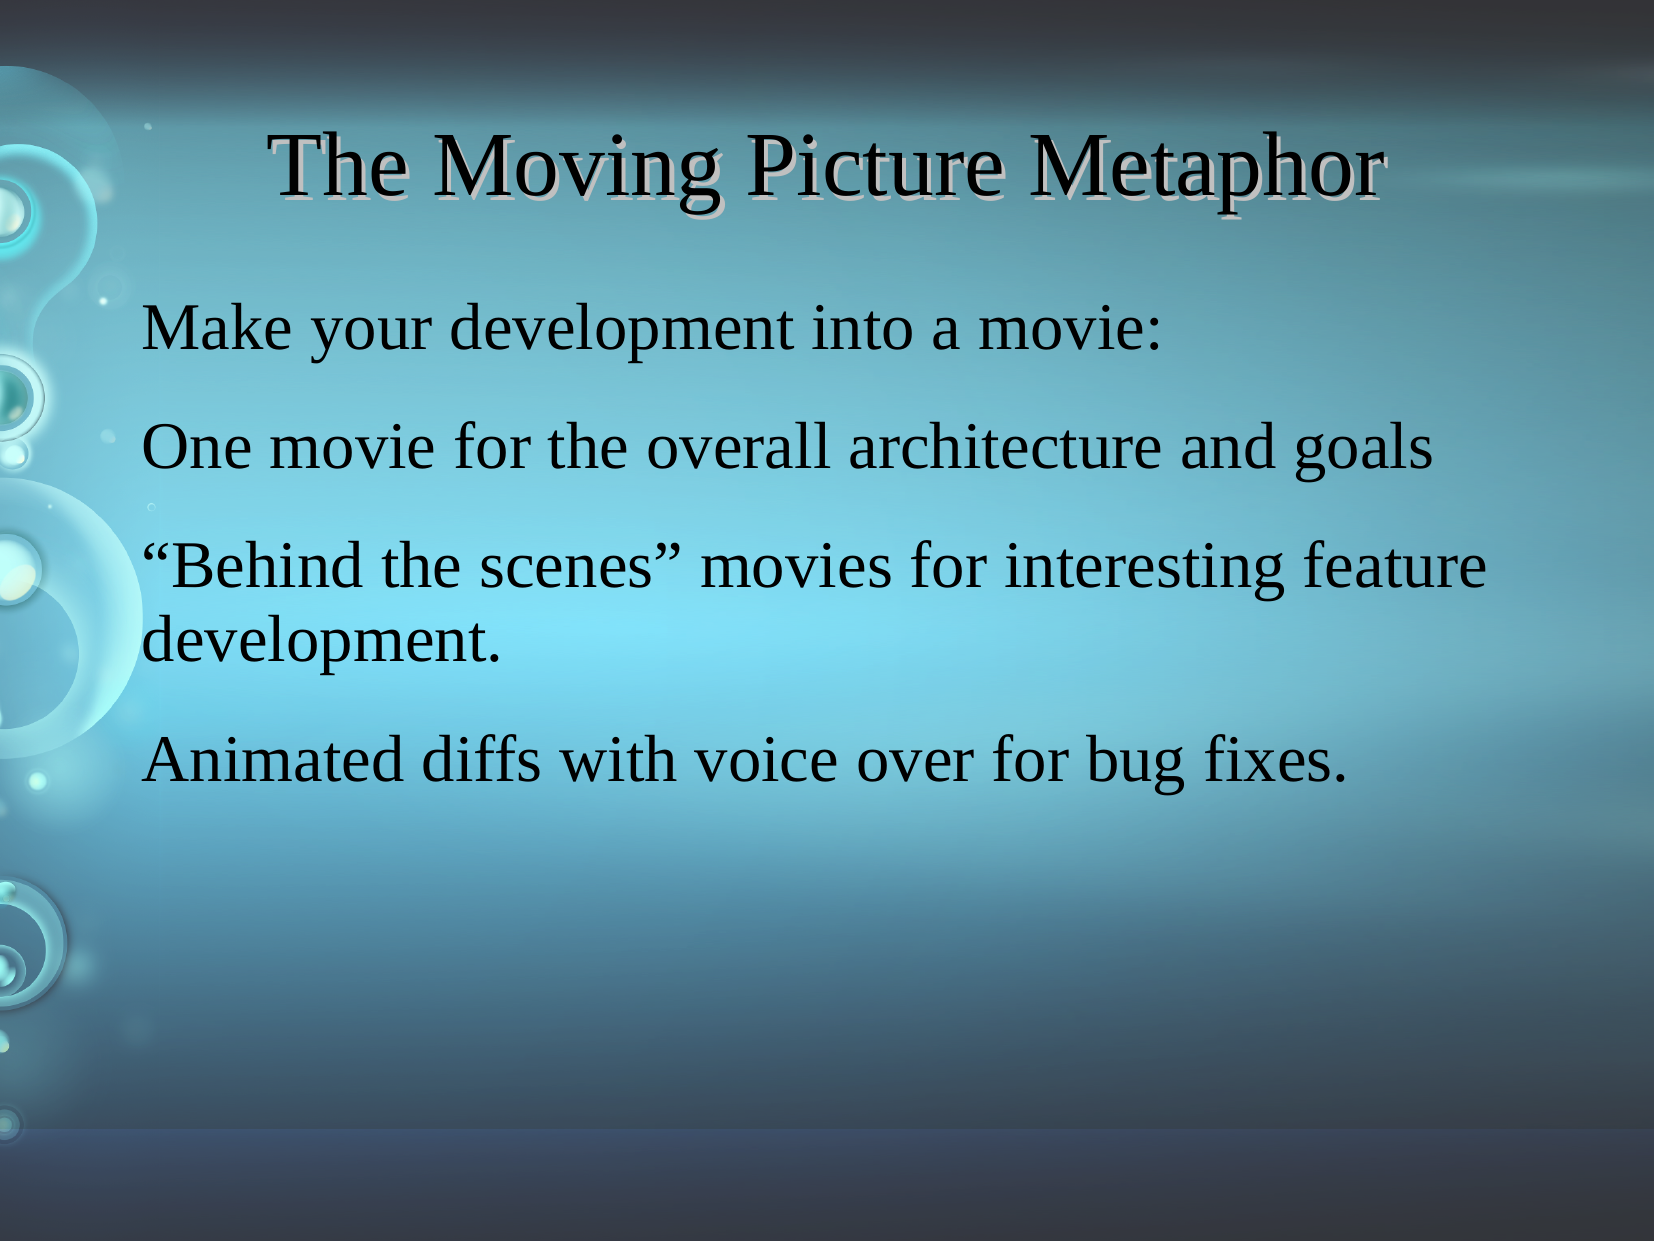

# The Moving Picture Metaphor
Make your development into a movie:
One movie for the overall architecture and goals
“Behind the scenes” movies for interesting feature development.
Animated diffs with voice over for bug fixes.